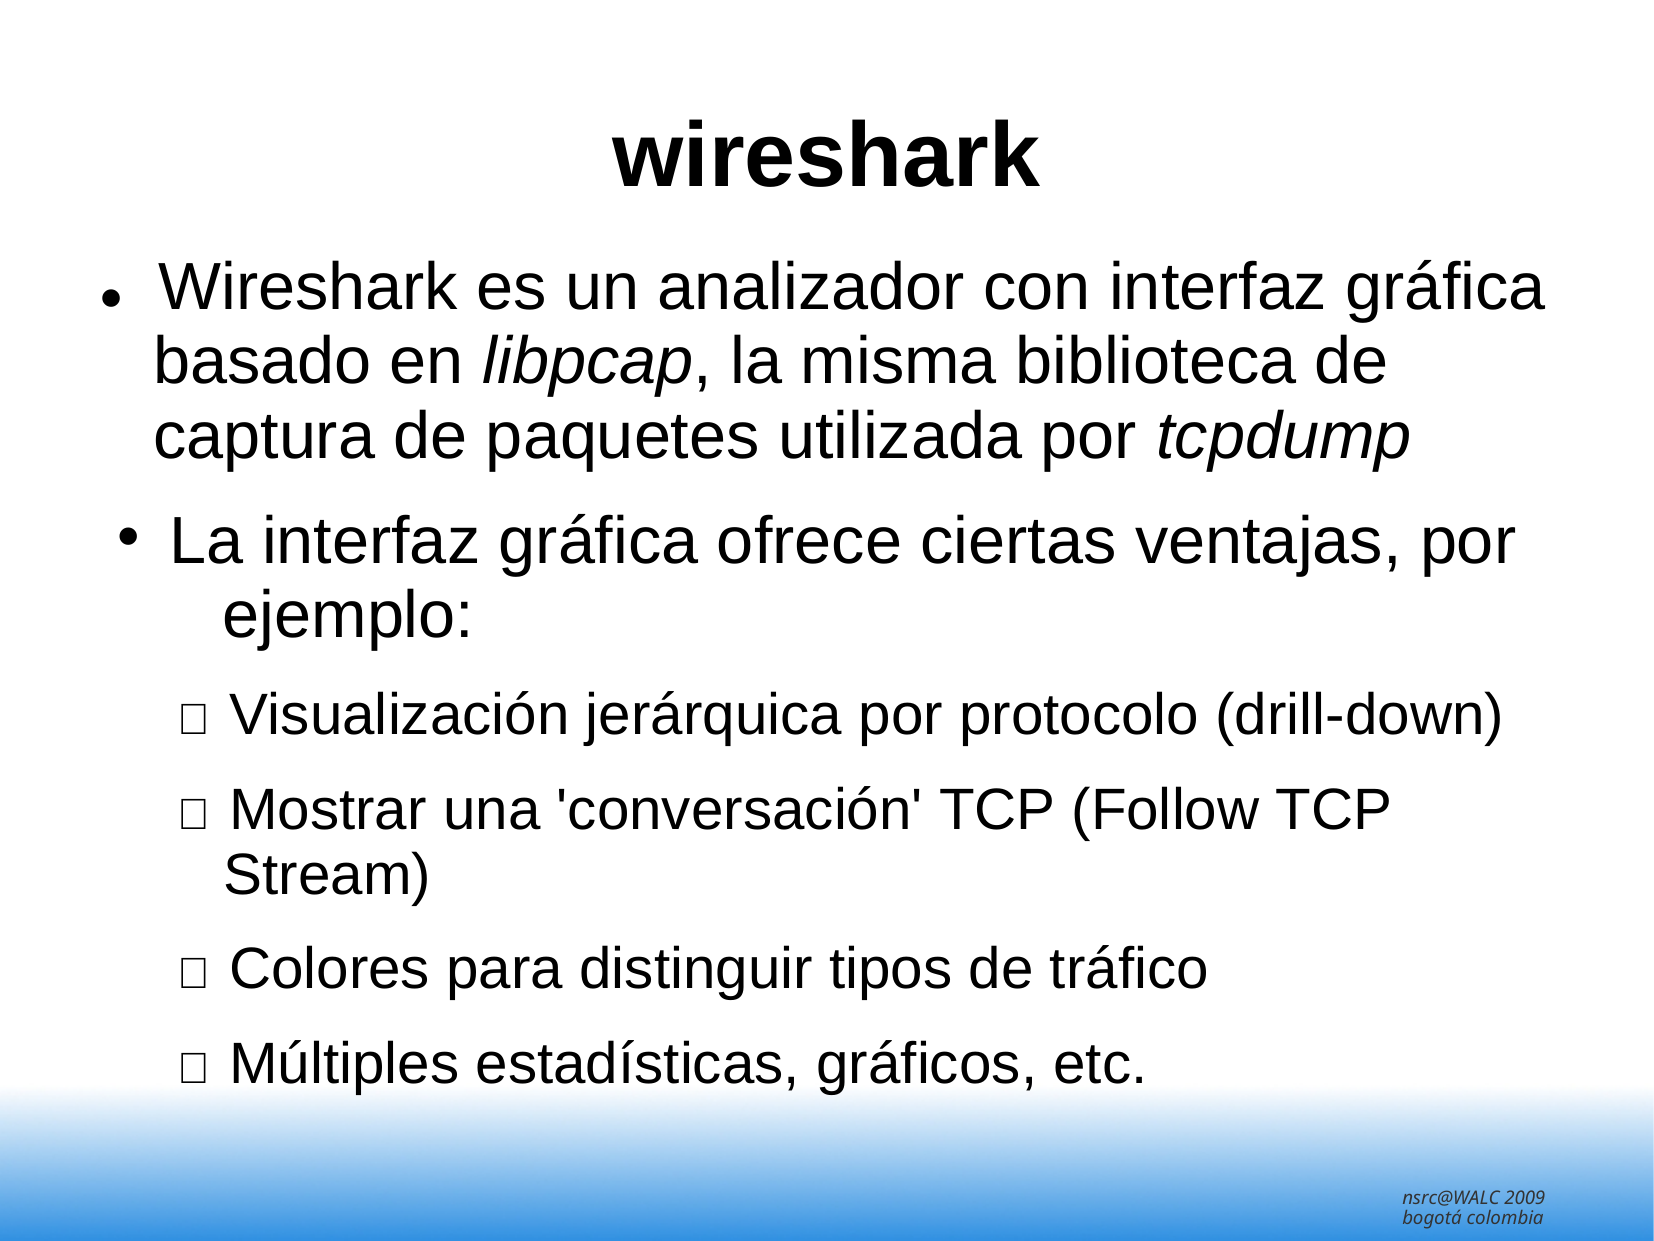

# wireshark
	Wireshark es un analizador con interfaz gráfica basado en libpcap, la misma biblioteca de captura de paquetes utilizada por tcpdump
La interfaz gráfica ofrece ciertas ventajas, por ejemplo:
	Visualización jerárquica por protocolo (drill-down)
	Mostrar una 'conversación' TCP (Follow TCP Stream)
	Colores para distinguir tipos de tráfico
	Múltiples estadísticas, gráficos, etc.